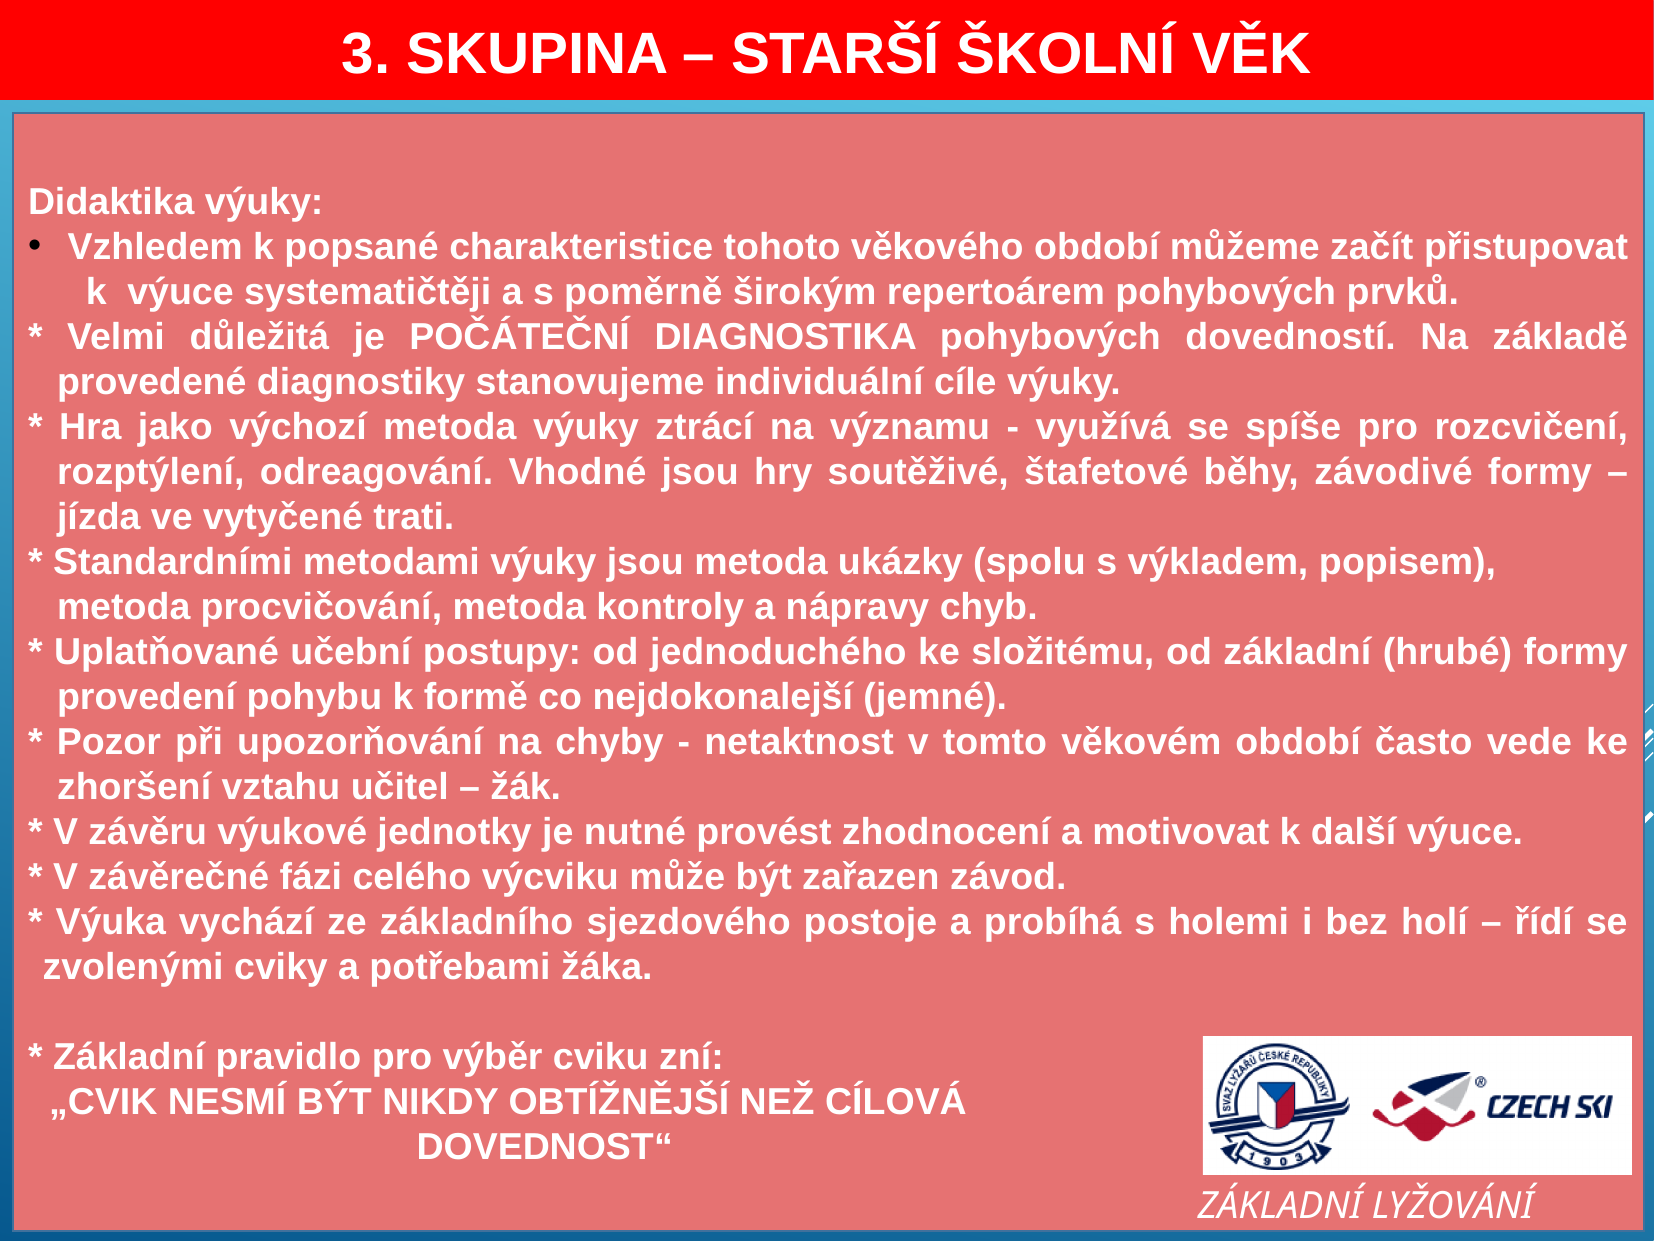

# 3. skupina – starší školní věk
Didaktika výuky:
 Vzhledem k popsané charakteristice tohoto věkového období můžeme začít přistupovat k výuce systematičtěji a s poměrně širokým repertoárem pohybových prvků.
* Velmi důležitá je POČÁTEČNÍ DIAGNOSTIKA pohybových dovedností. Na základě provedené diagnostiky stanovujeme individuální cíle výuky.
* Hra jako výchozí metoda výuky ztrácí na významu - využívá se spíše pro rozcvičení, rozptýlení, odreagování. Vhodné jsou hry soutěživé, štafetové běhy, závodivé formy – jízda ve vytyčené trati.
* Standardními metodami výuky jsou metoda ukázky (spolu s výkladem, popisem),
metoda procvičování, metoda kontroly a nápravy chyb.
* Uplatňované učební postupy: od jednoduchého ke složitému, od základní (hrubé) formy provedení pohybu k formě co nejdokonalejší (jemné).
* Pozor při upozorňování na chyby - netaktnost v tomto věkovém období často vede ke zhoršení vztahu učitel – žák.
* V závěru výukové jednotky je nutné provést zhodnocení a motivovat k další výuce.
* V závěrečné fázi celého výcviku může být zařazen závod.
* Výuka vychází ze základního sjezdového postoje a probíhá s holemi i bez holí – řídí se zvolenými cviky a potřebami žáka.
* Základní pravidlo pro výběr cviku zní:
 „CVIK NESMÍ BÝT NIKDY OBTÍŽNĚJŠÍ NEŽ CÍLOVÁ
 DOVEDNOST“
ZÁKLADNÍ LYŽOVÁNÍ